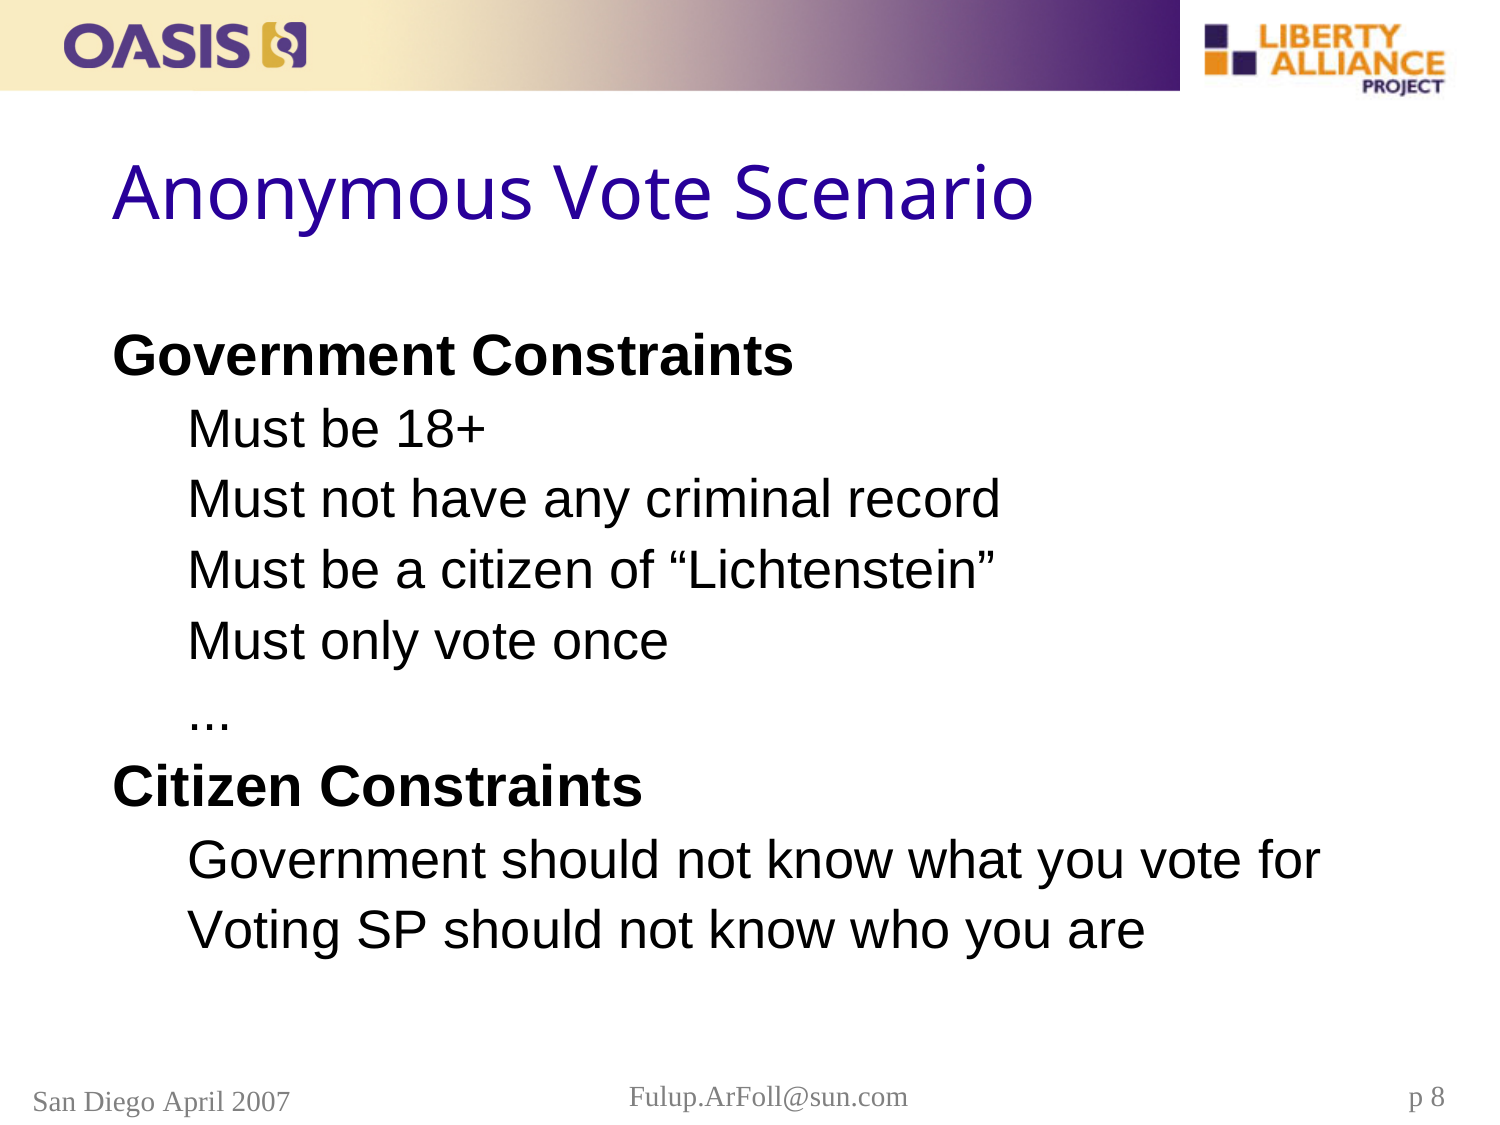

# Anonymous Vote Scenario
Government Constraints
Must be 18+
Must not have any criminal record
Must be a citizen of “Lichtenstein”
Must only vote once
...
Citizen Constraints
Government should not know what you vote for
Voting SP should not know who you are